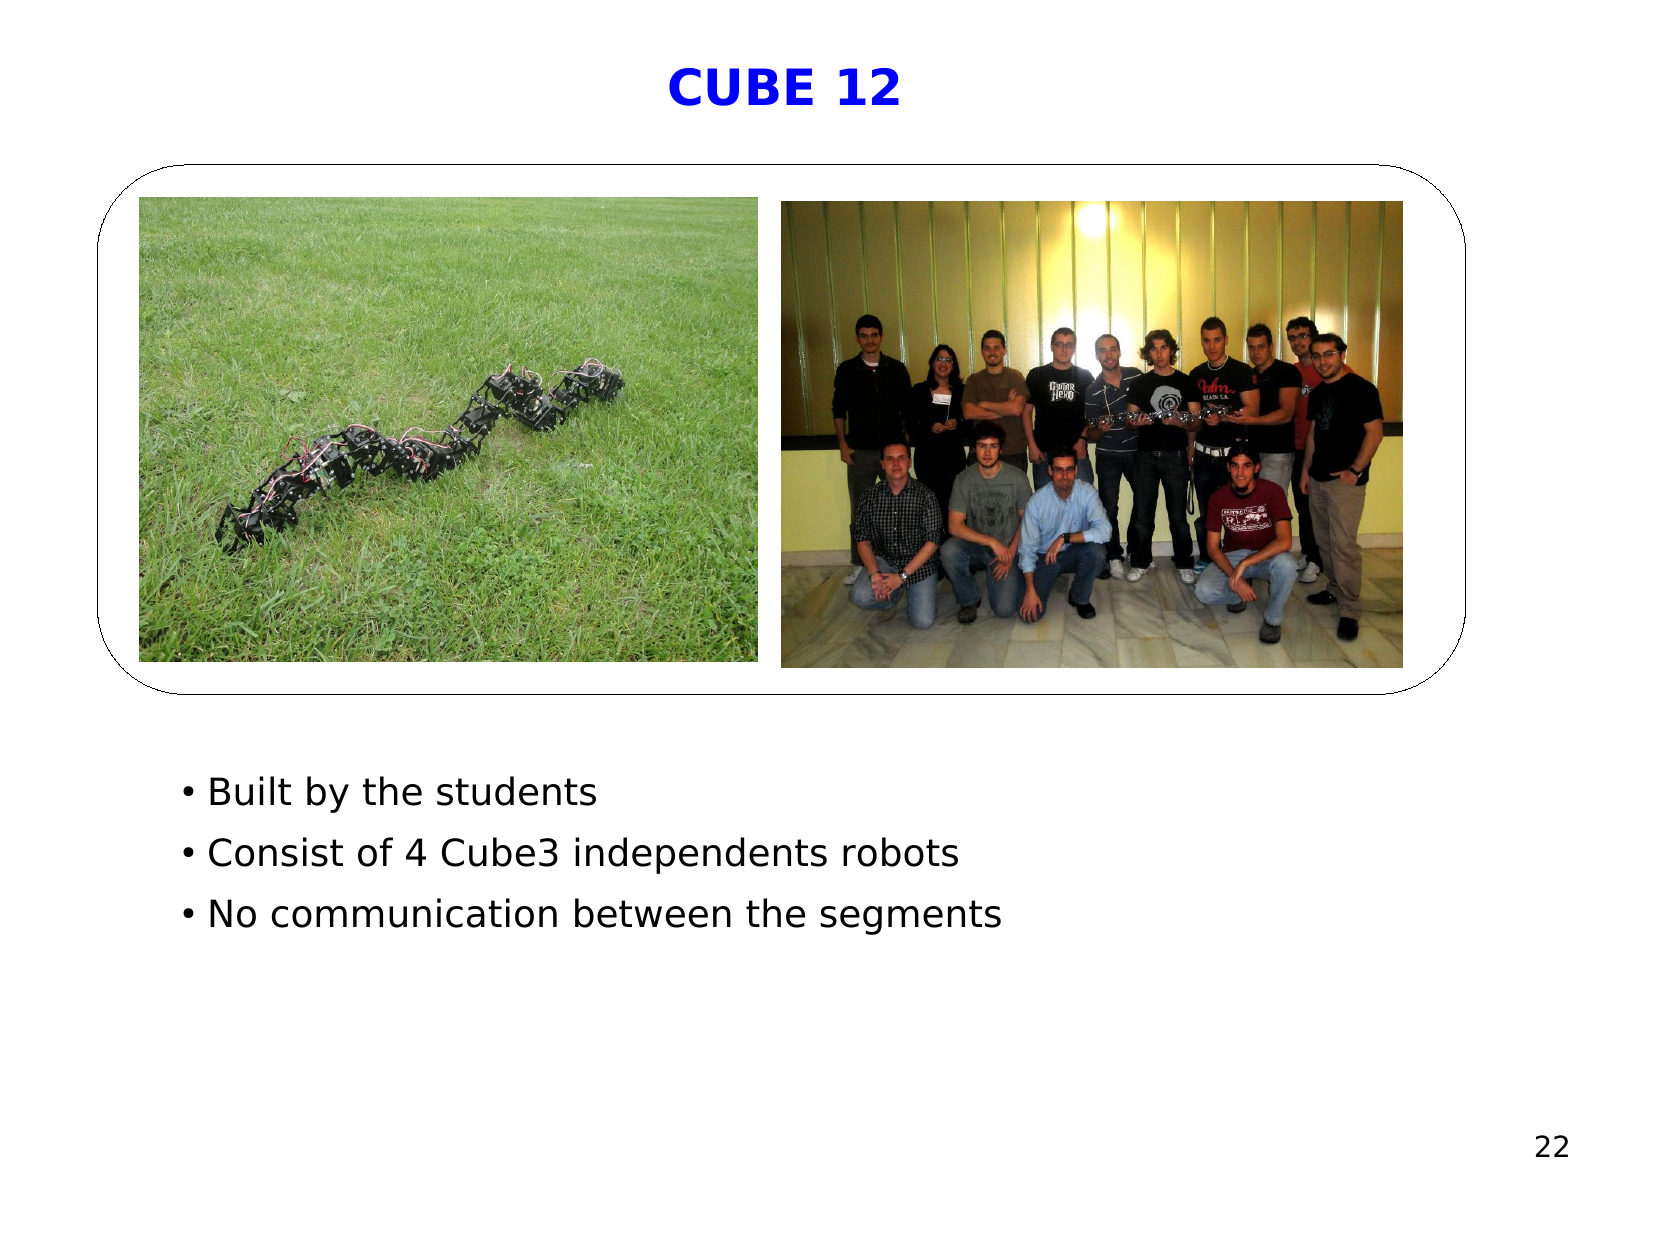

CUBE 12
 Built by the students
 Consist of 4 Cube3 independents robots
 No communication between the segments
22